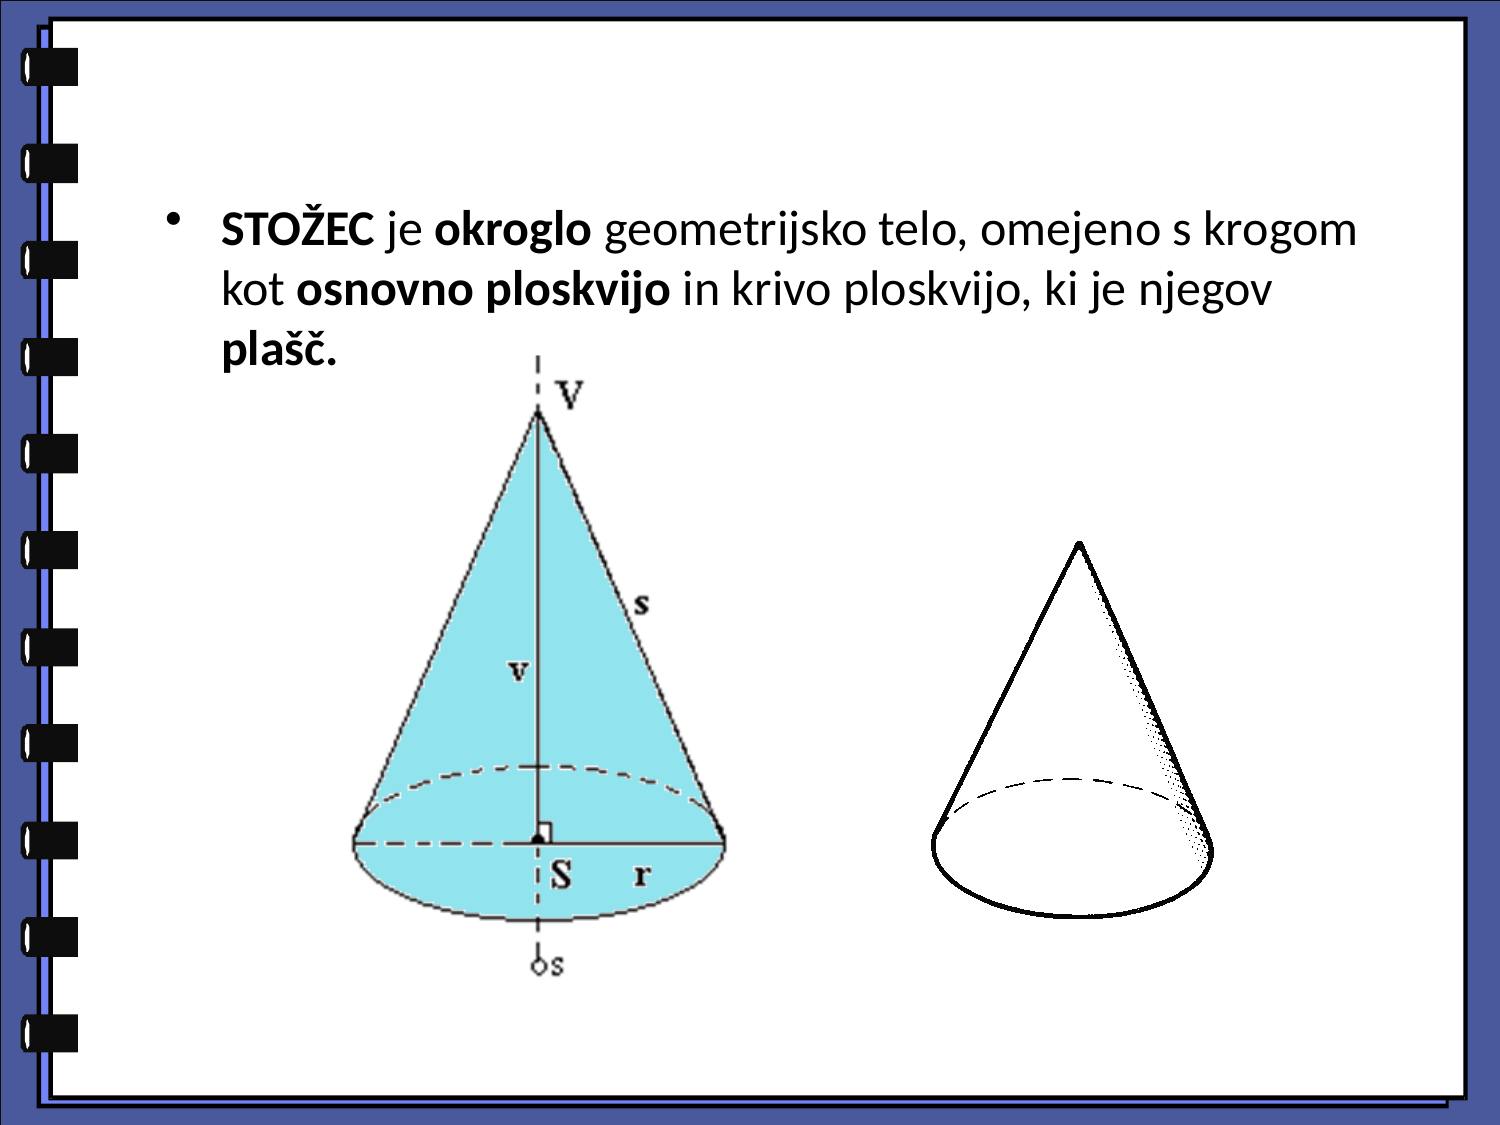

#
STOŽEC je okroglo geometrijsko telo, omejeno s krogom kot osnovno ploskvijo in krivo ploskvijo, ki je njegov plašč.